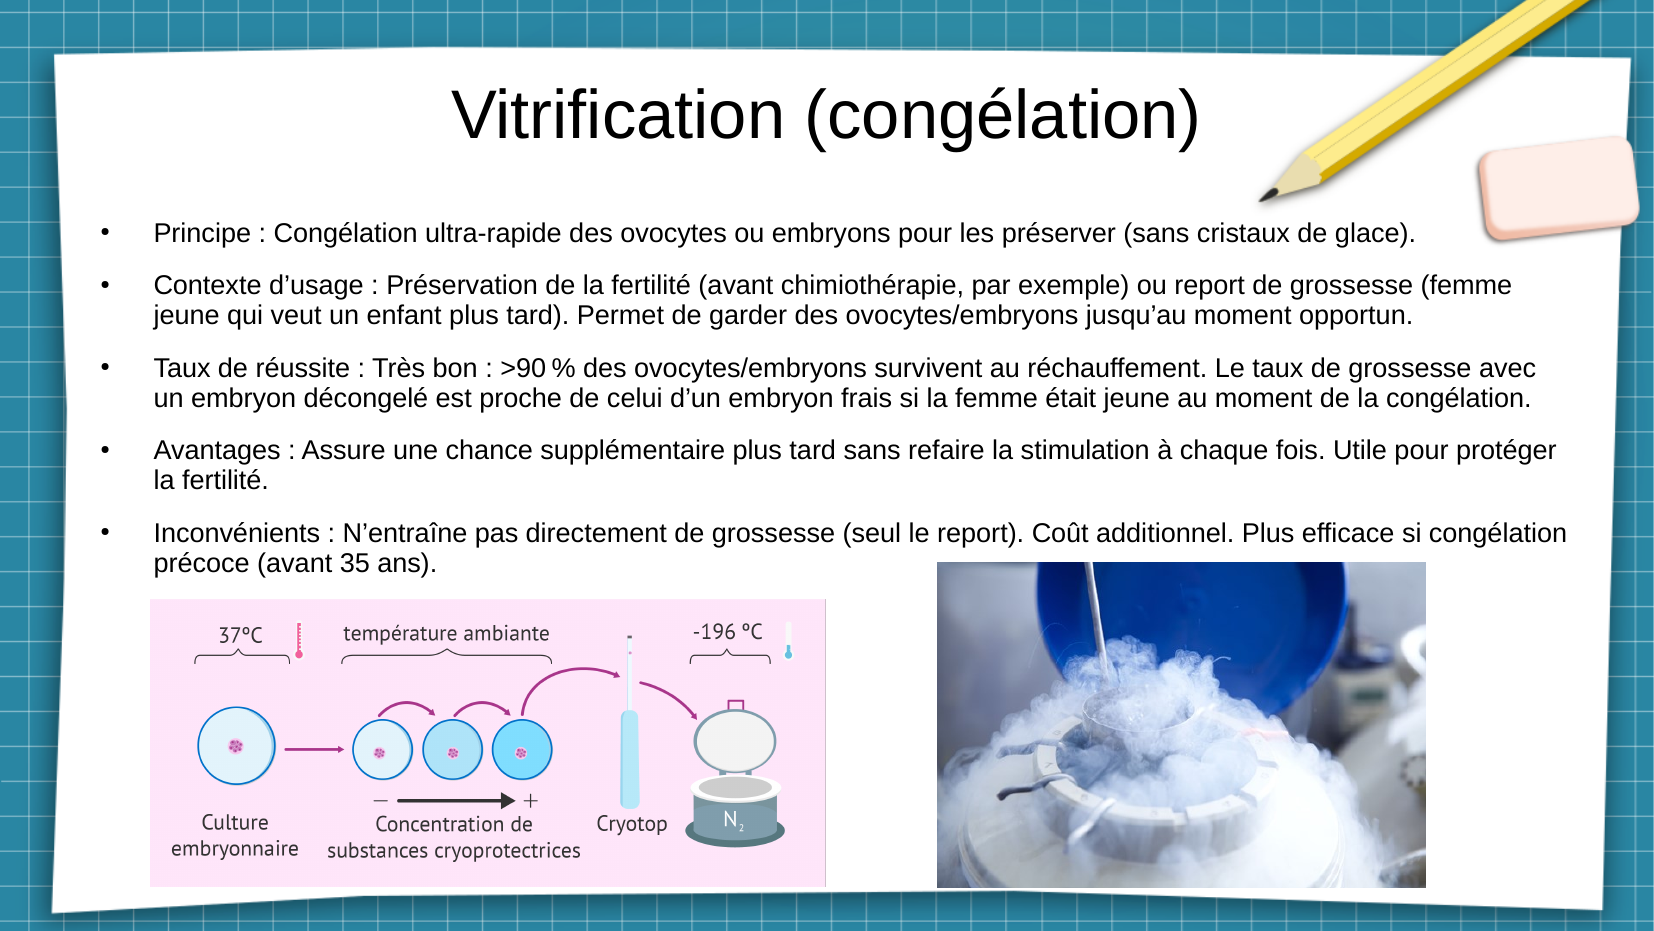

# Vitrification (congélation)
Principe : Congélation ultra-rapide des ovocytes ou embryons pour les préserver (sans cristaux de glace).
Contexte d’usage : Préservation de la fertilité (avant chimiothérapie, par exemple) ou report de grossesse (femme jeune qui veut un enfant plus tard). Permet de garder des ovocytes/embryons jusqu’au moment opportun.
Taux de réussite : Très bon : >90 % des ovocytes/embryons survivent au réchauffement. Le taux de grossesse avec un embryon décongelé est proche de celui d’un embryon frais si la femme était jeune au moment de la congélation.
Avantages : Assure une chance supplémentaire plus tard sans refaire la stimulation à chaque fois. Utile pour protéger la fertilité.
Inconvénients : N’entraîne pas directement de grossesse (seul le report). Coût additionnel. Plus efficace si congélation précoce (avant 35 ans).